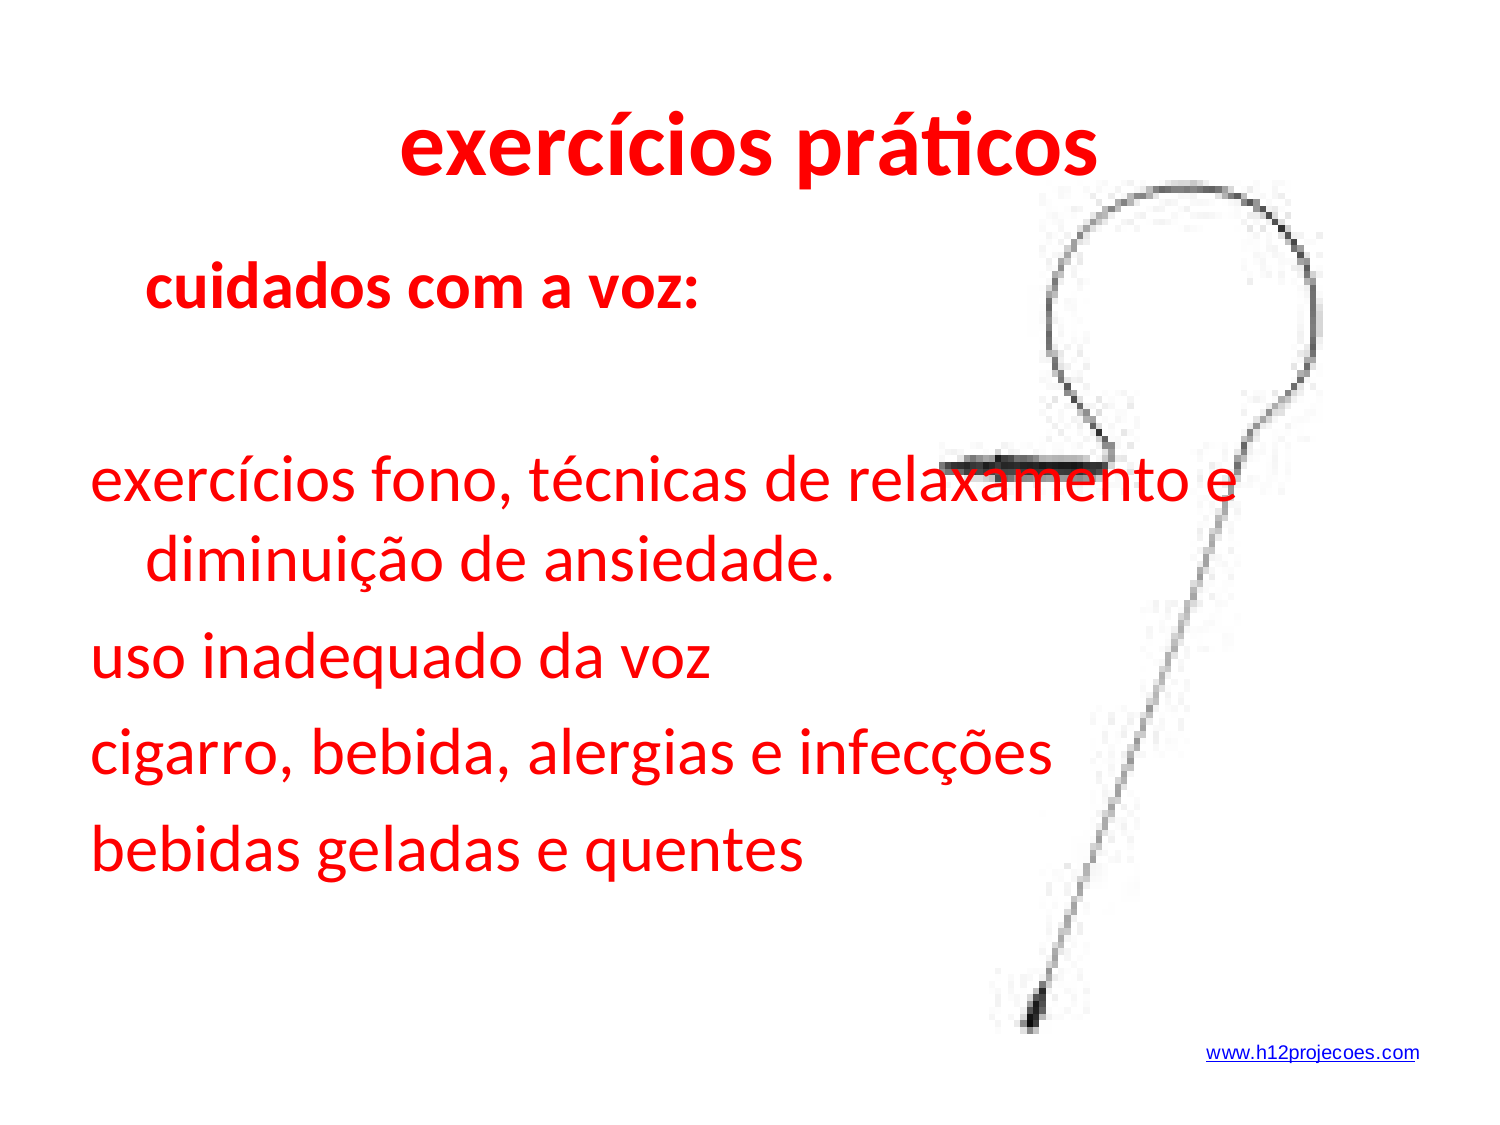

exercícios práticos
	cuidados com a voz:
exercícios fono, técnicas de relaxamento e diminuição de ansiedade.
uso inadequado da voz
cigarro, bebida, alergias e infecções
bebidas geladas e quentes